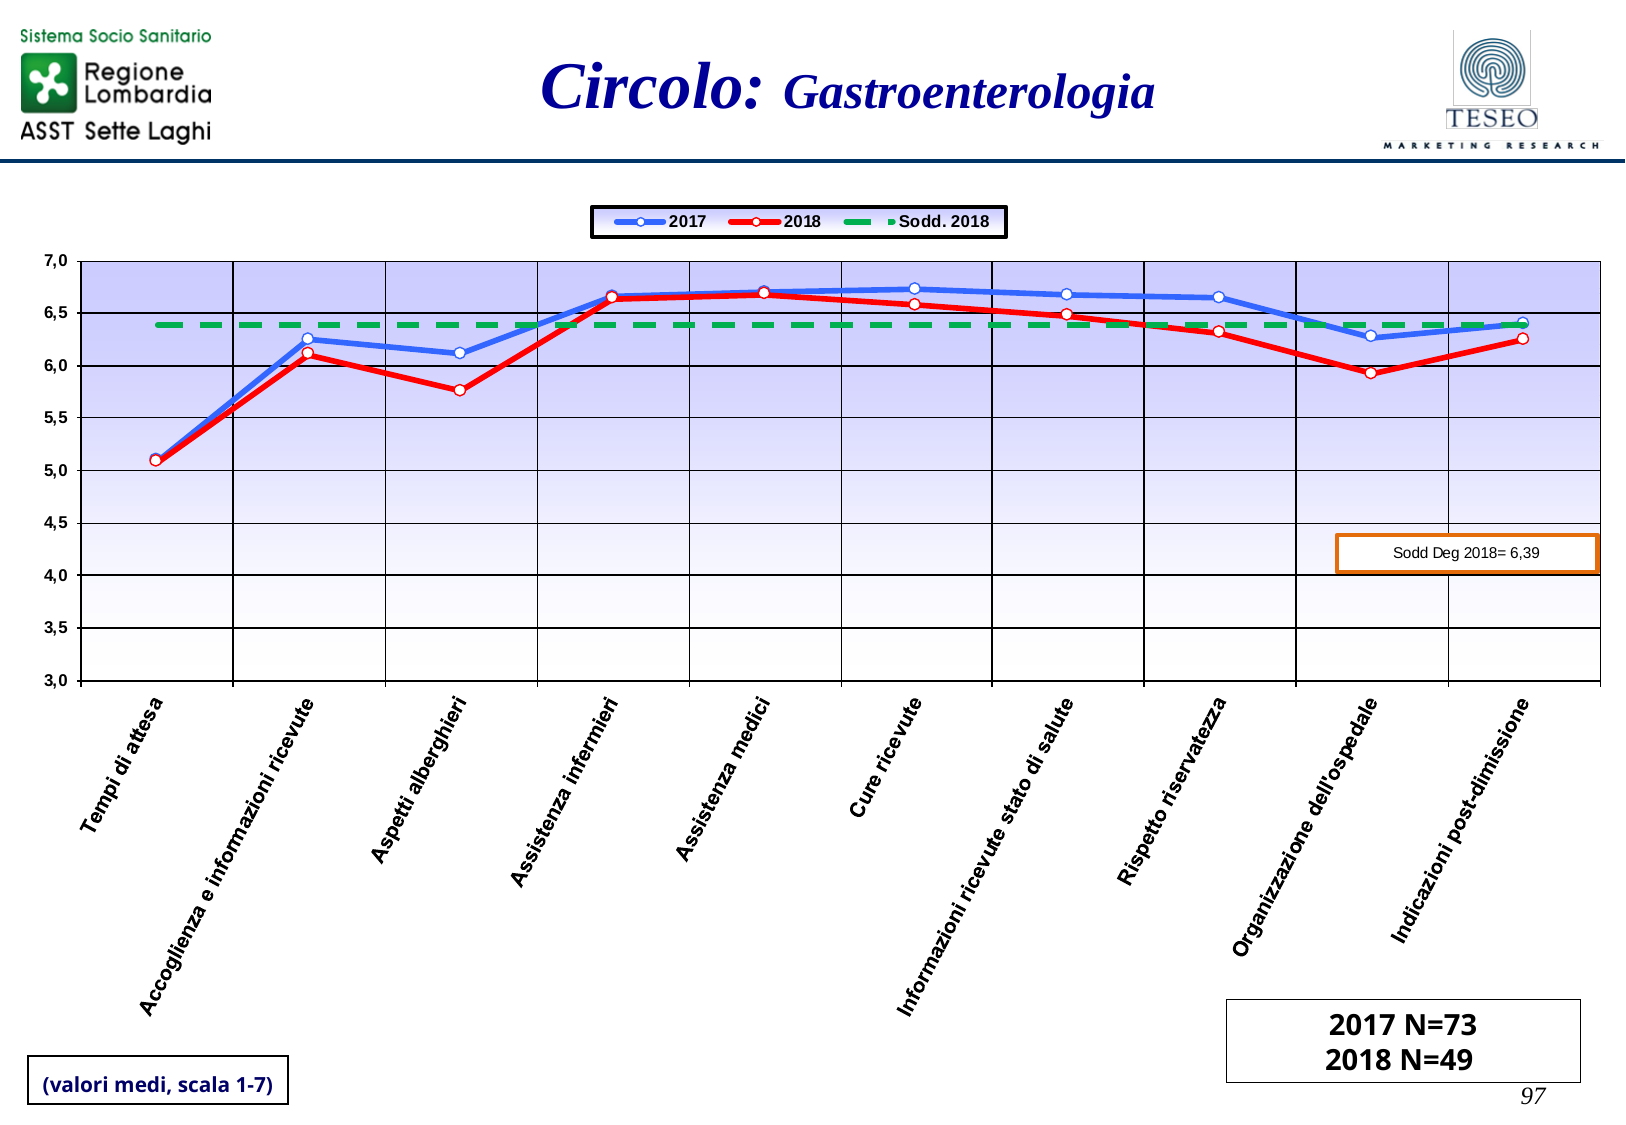

Circolo: Gastroenterologia
2017 N=73
2018 N=49
(valori medi, scala 1-7)